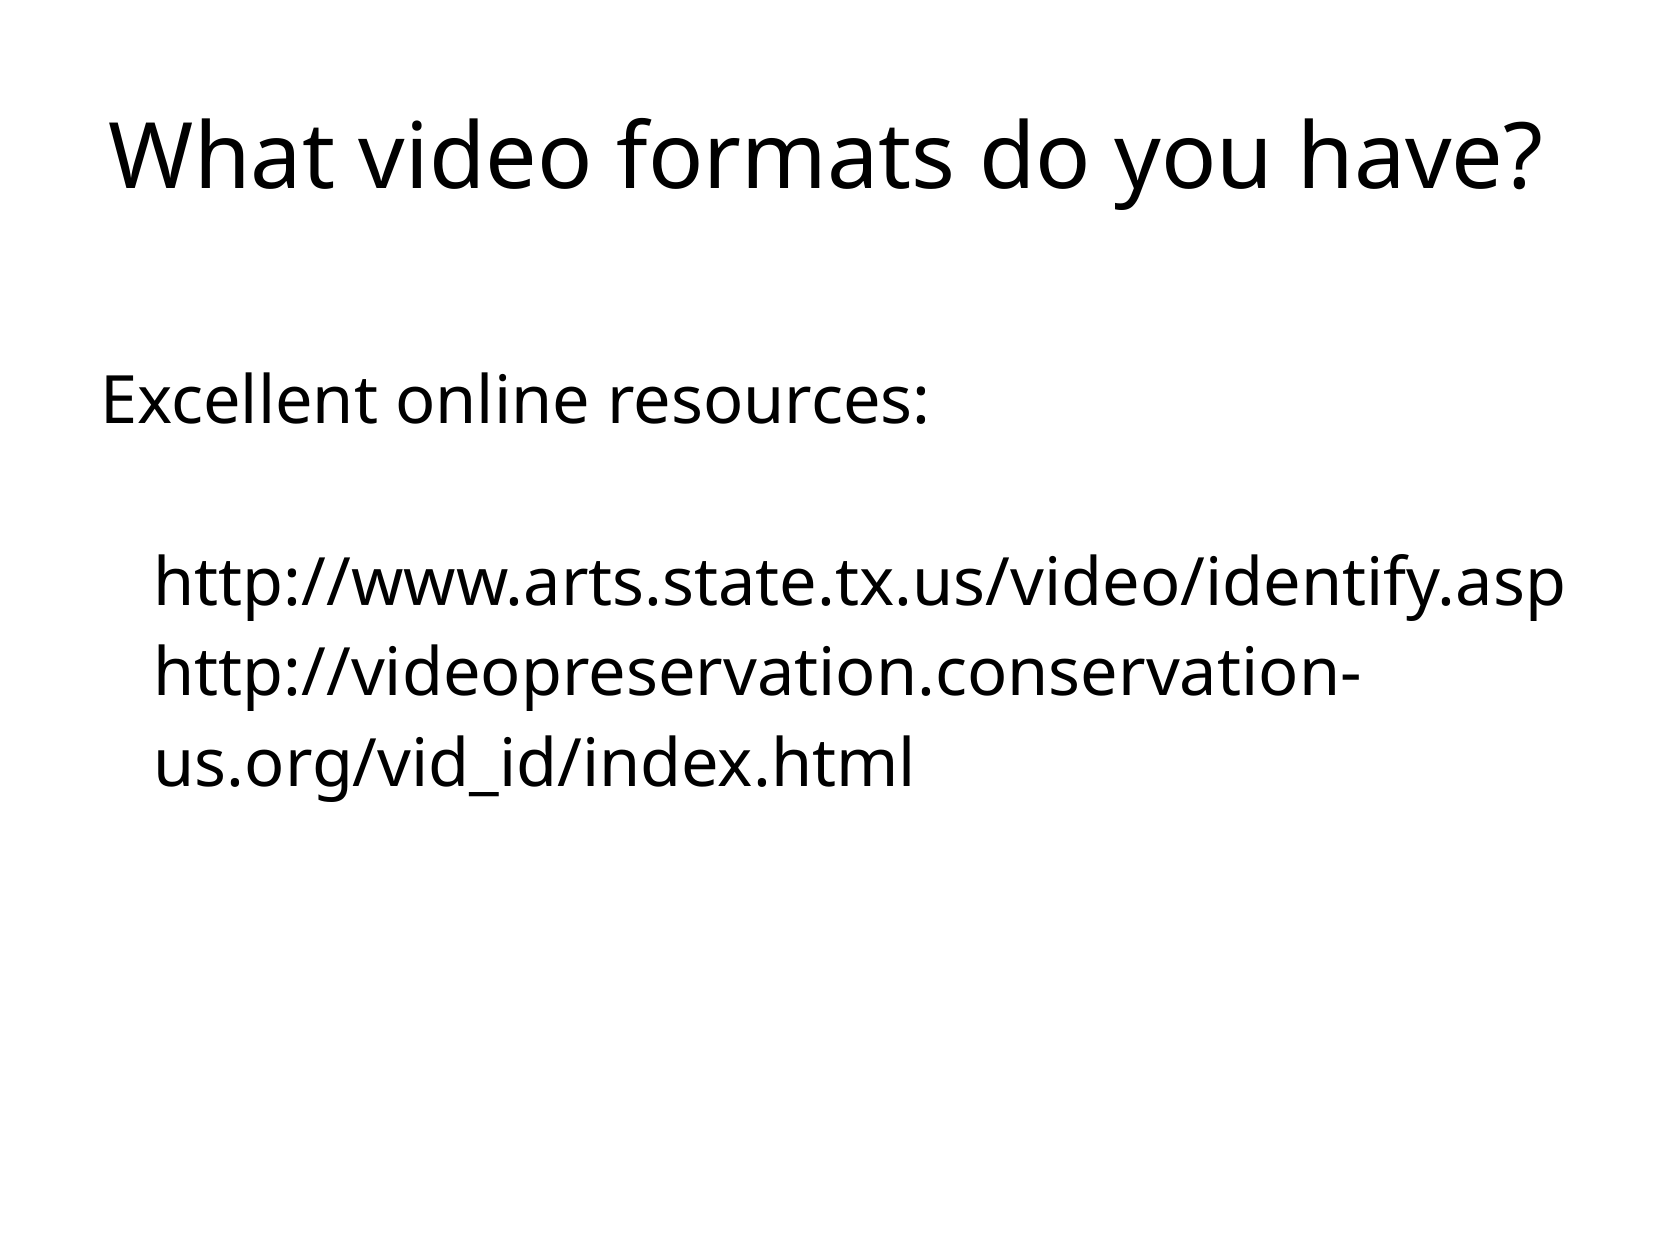

# Excellent online resources: http://www.arts.state.tx.us/video/identify.asp http://videopreservation.conservation-us.org/vid_id/index.html
What video formats do you have?